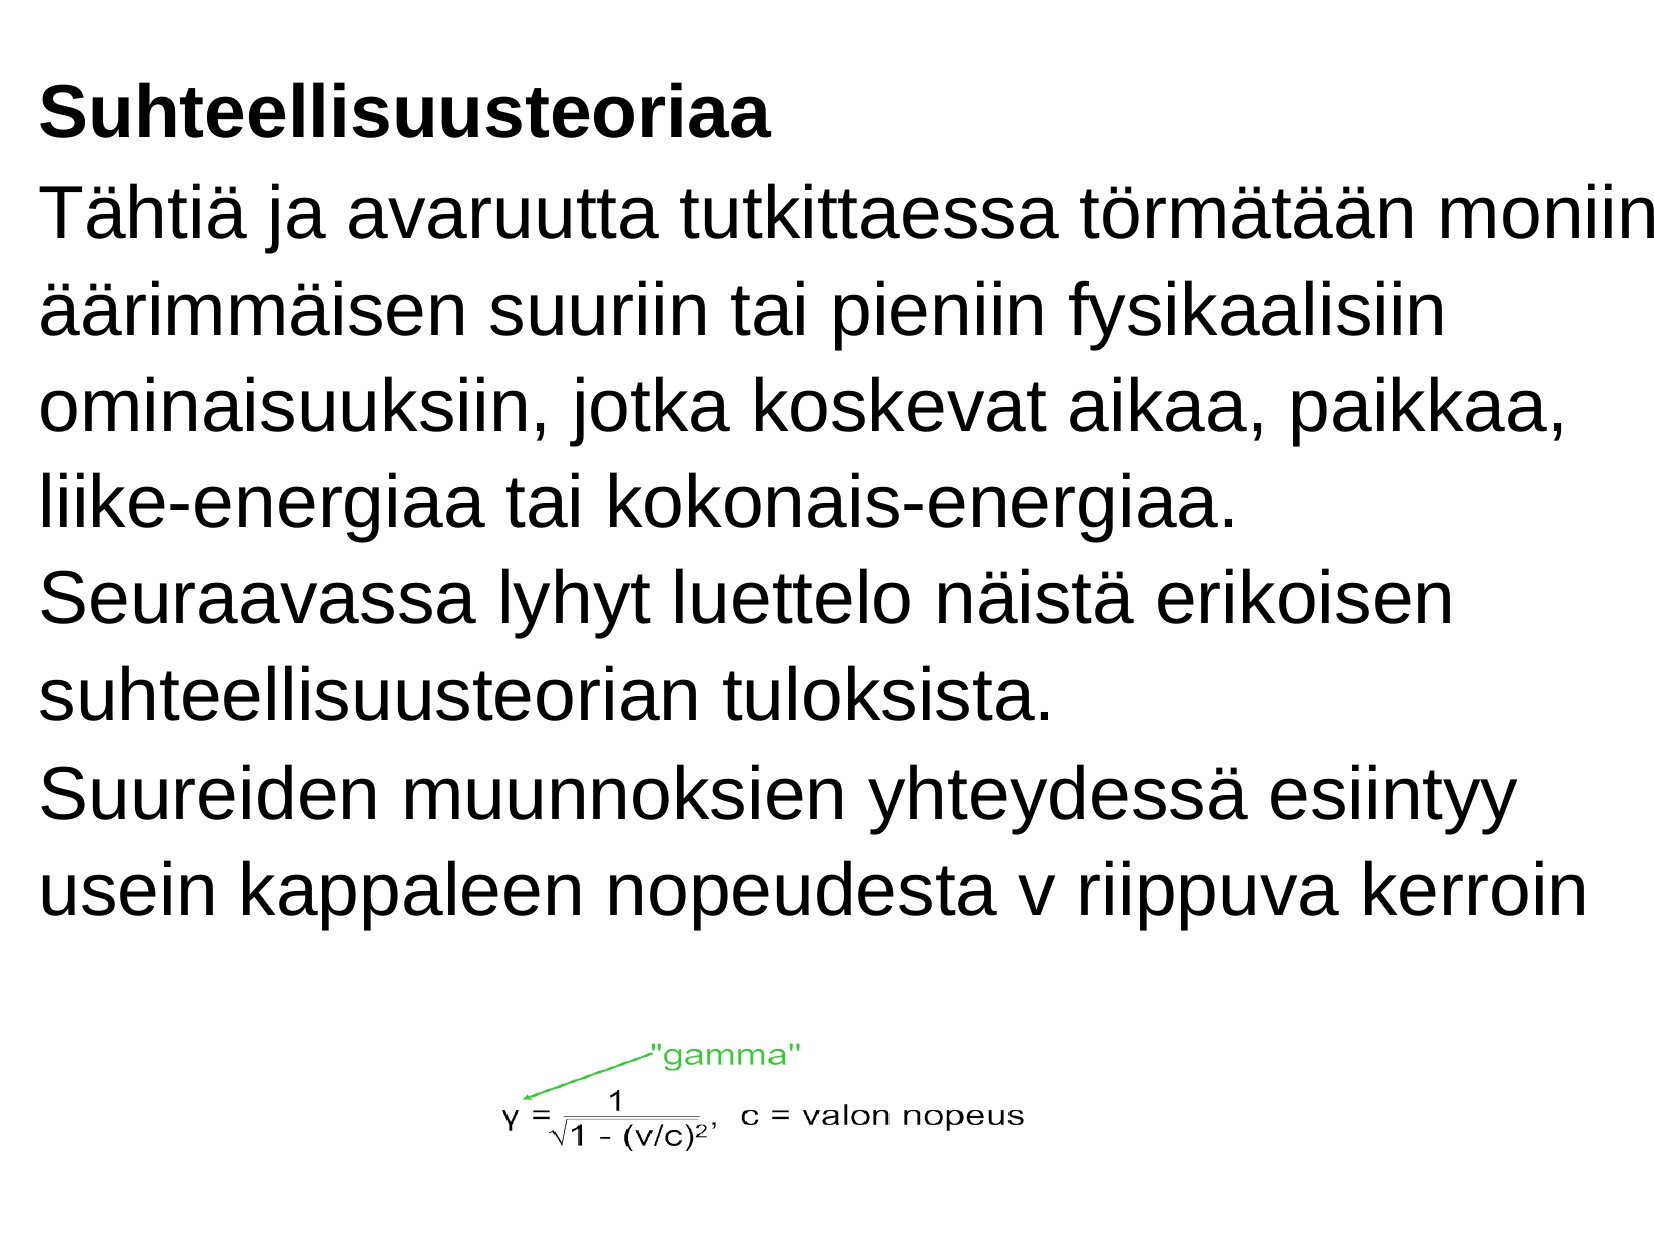

Suhteellisuusteoriaa
Tähtiä ja avaruutta tutkittaessa törmätään moniin äärimmäisen suuriin tai pieniin fysikaalisiin ominaisuuksiin, jotka koskevat aikaa, paikkaa, liike-energiaa tai kokonais-energiaa. Seuraavassa lyhyt luettelo näistä erikoisen suhteellisuusteorian tuloksista.
Suureiden muunnoksien yhteydessä esiintyy usein kappaleen nopeudesta v riippuva kerroin